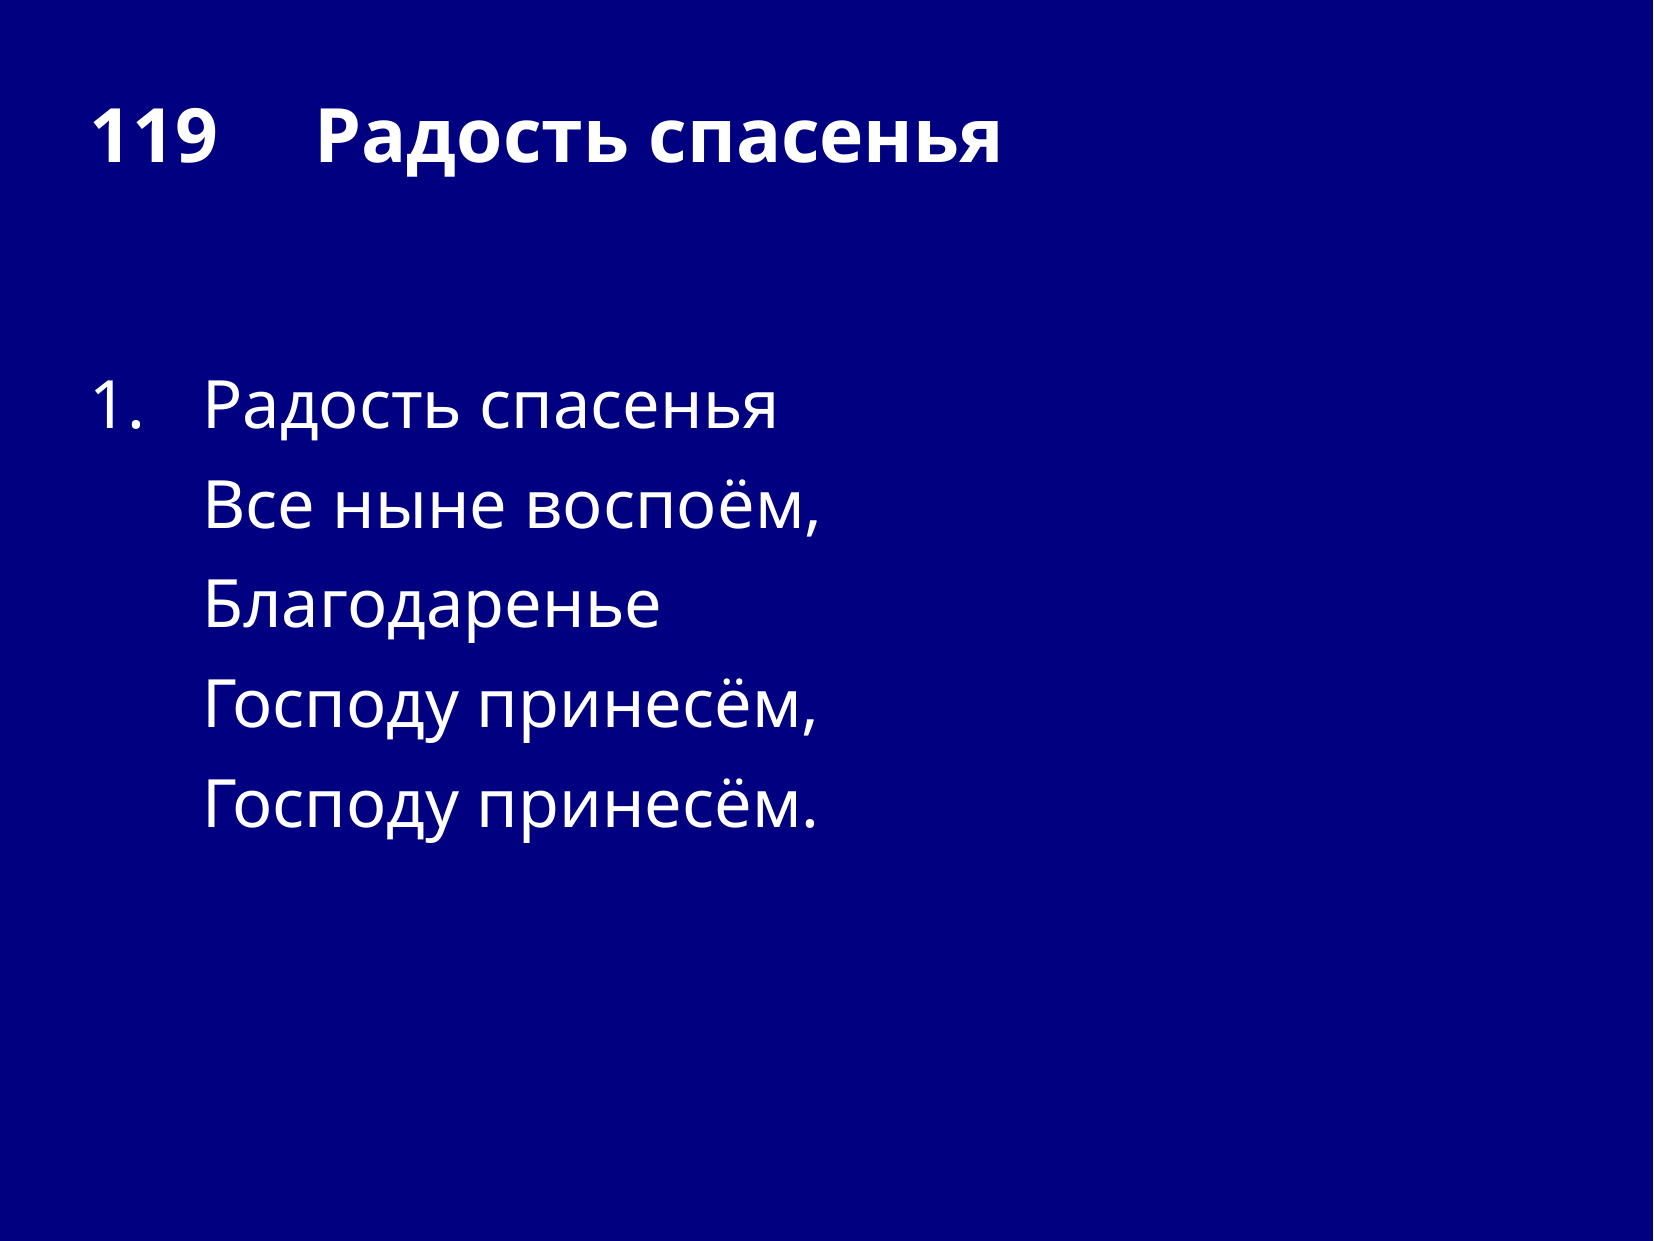

119	Радость спасенья
1.	Радость спасенья
	Все ныне воспоём,
	Благодаренье
	Господу принесём,
	Господу принесём.